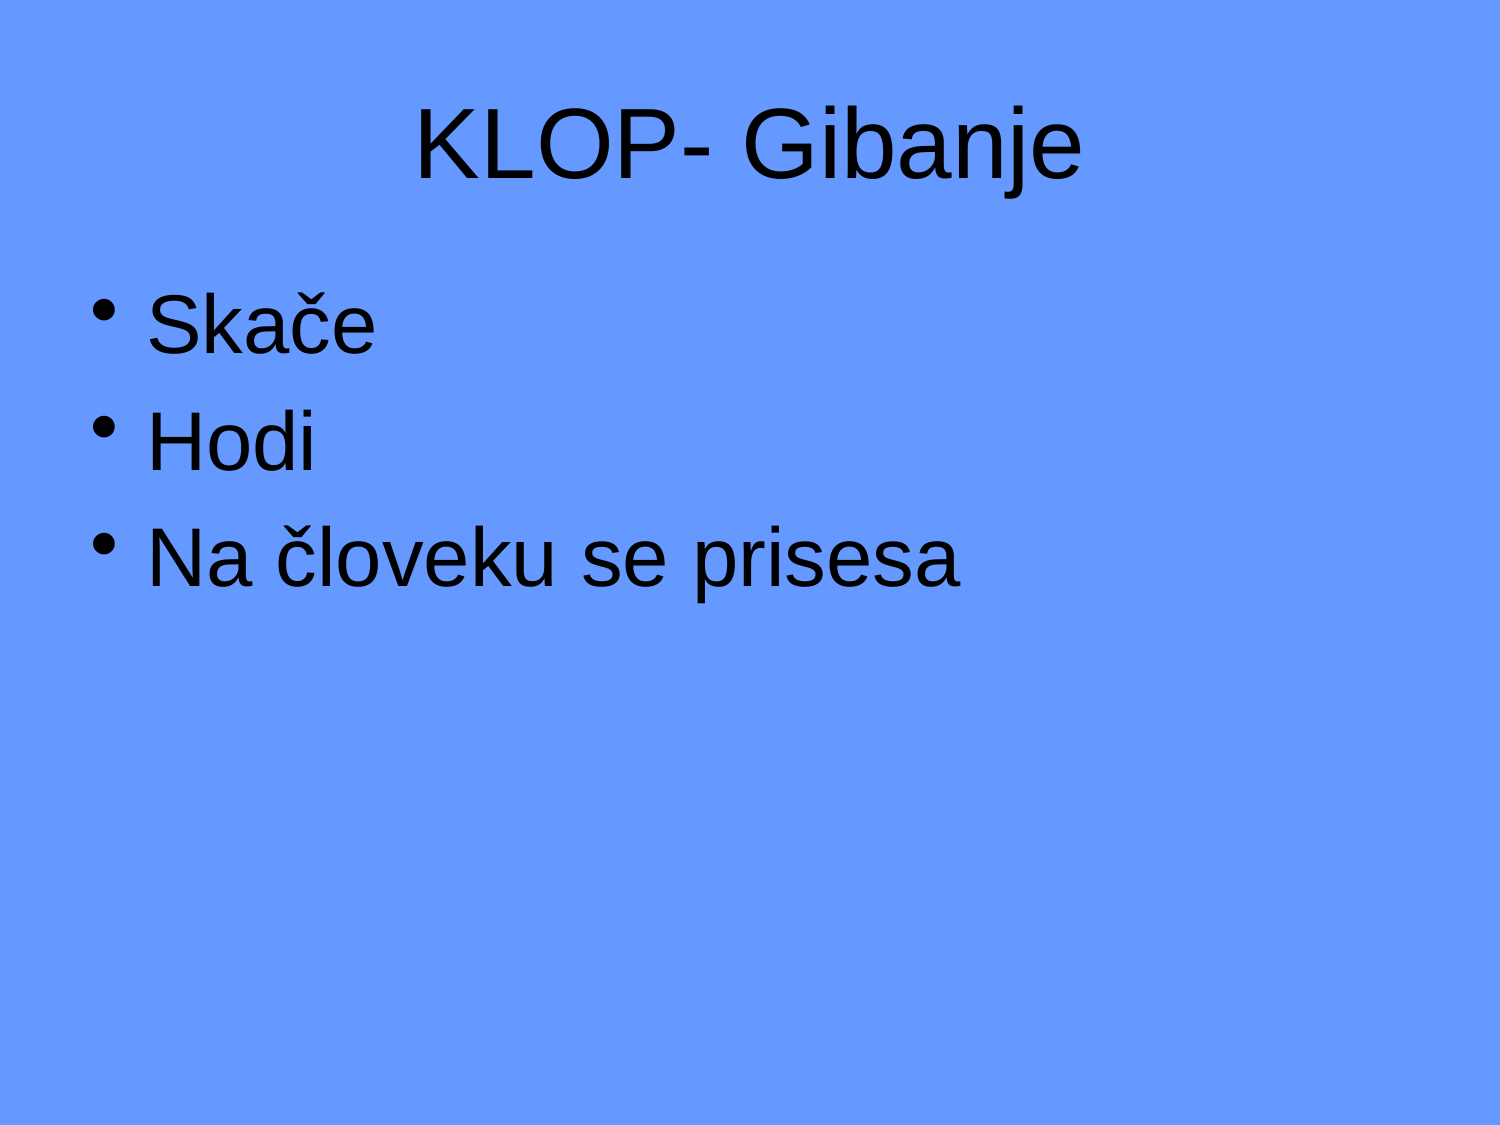

# KLOP- Gibanje
Skače
Hodi
Na človeku se prisesa